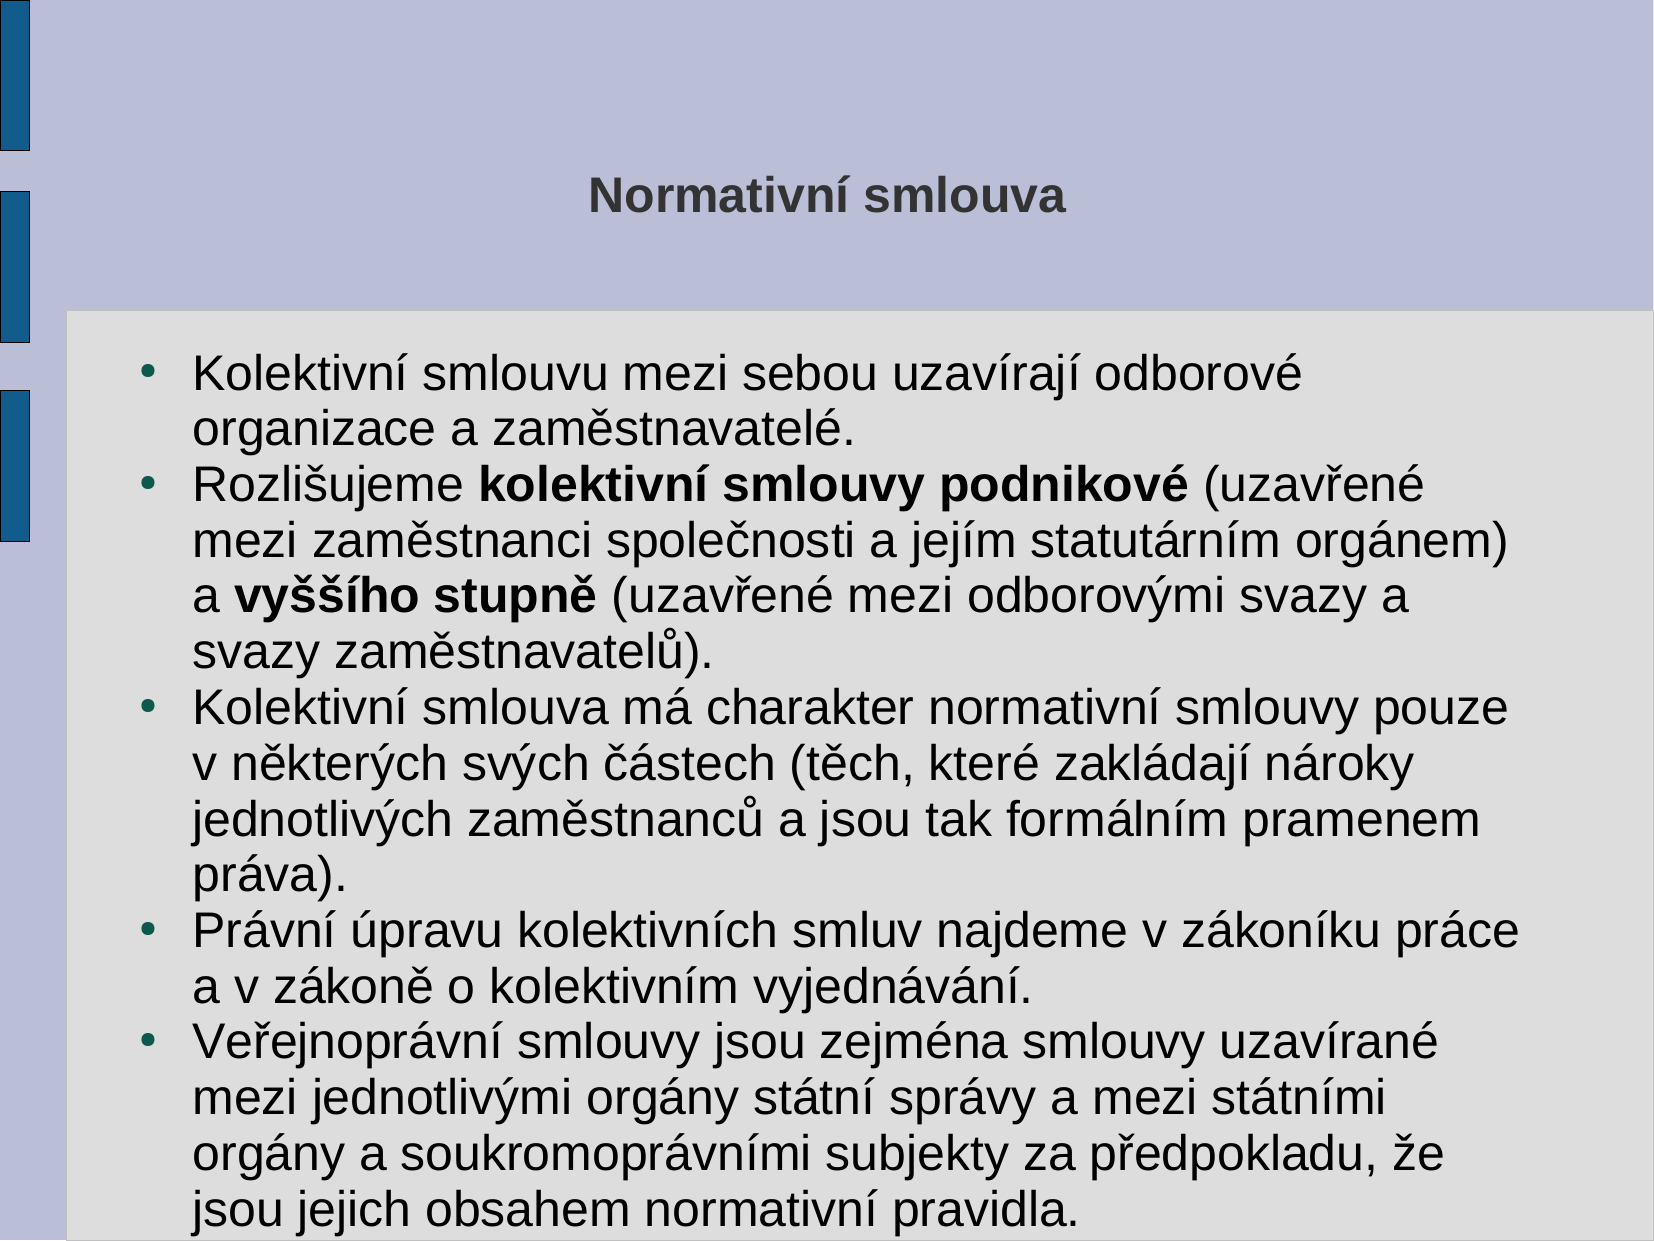

# Normativní smlouva
Kolektivní smlouvu mezi sebou uzavírají odborové organizace a zaměstnavatelé.
Rozlišujeme kolektivní smlouvy podnikové (uzavřené mezi zaměstnanci společnosti a jejím statutárním orgánem) a vyššího stupně (uzavřené mezi odborovými svazy a svazy zaměstnavatelů).
Kolektivní smlouva má charakter normativní smlouvy pouze v některých svých částech (těch, které zakládají nároky jednotlivých zaměstnanců a jsou tak formálním pramenem práva).
Právní úpravu kolektivních smluv najdeme v zákoníku práce a v zákoně o kolektivním vyjednávání.
Veřejnoprávní smlouvy jsou zejména smlouvy uzavírané mezi jednotlivými orgány státní správy a mezi státními orgány a soukromoprávními subjekty za předpokladu, že jsou jejich obsahem normativní pravidla.